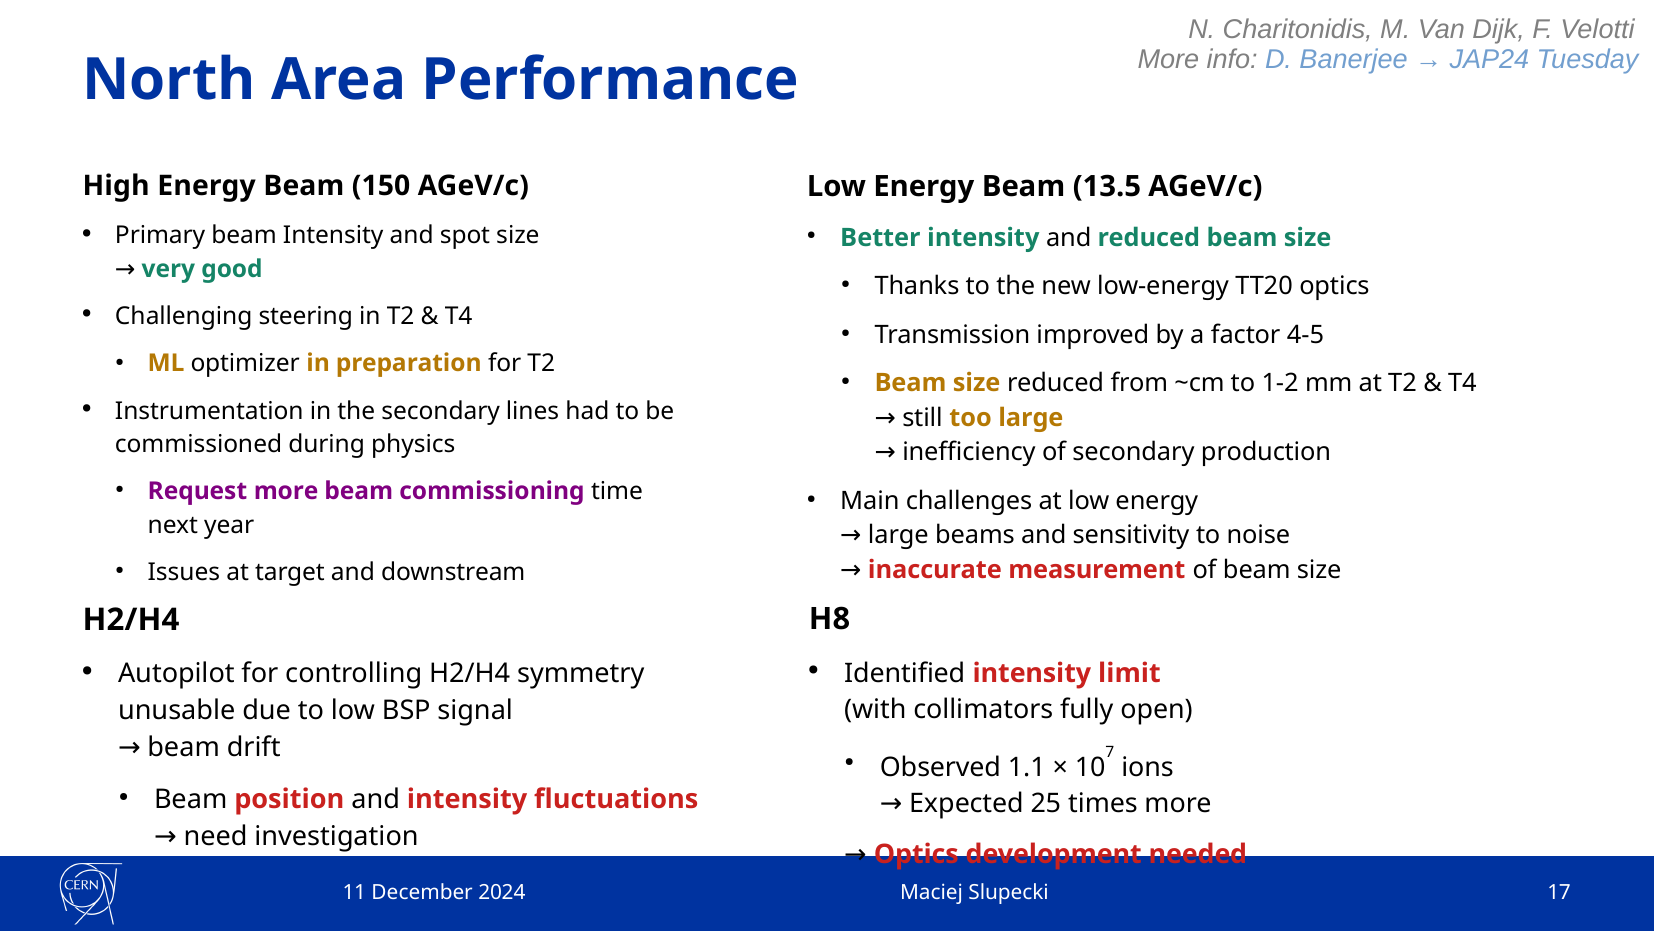

N. Charitonidis, M. Van Dijk, F. Velotti
# North Area Performance
More info: D. Banerjee → JAP24 Tuesday
High Energy Beam (150 AGeV/c)
Primary beam Intensity and spot size
→ very good
Challenging steering in T2 & T4
ML optimizer in preparation for T2
Instrumentation in the secondary lines had to be commissioned during physics
Request more beam commissioning time next year
Issues at target and downstream
Low Energy Beam (13.5 AGeV/c)
Better intensity and reduced beam size
Thanks to the new low-energy TT20 optics
Transmission improved by a factor 4-5
Beam size reduced from ~cm to 1-2 mm at T2 & T4
→ still too large
→ inefficiency of secondary production
Main challenges at low energy
→ large beams and sensitivity to noise
→ inaccurate measurement of beam size
H2/H4
Autopilot for controlling H2/H4 symmetry unusable due to low BSP signal
→ beam drift
Beam position and intensity fluctuations
→ need investigation
H8
Identified intensity limit
(with collimators fully open)
Observed 1.1 × 107 ions
→ Expected 25 times more
→ Optics development needed
Presenter | Presentation Title
17